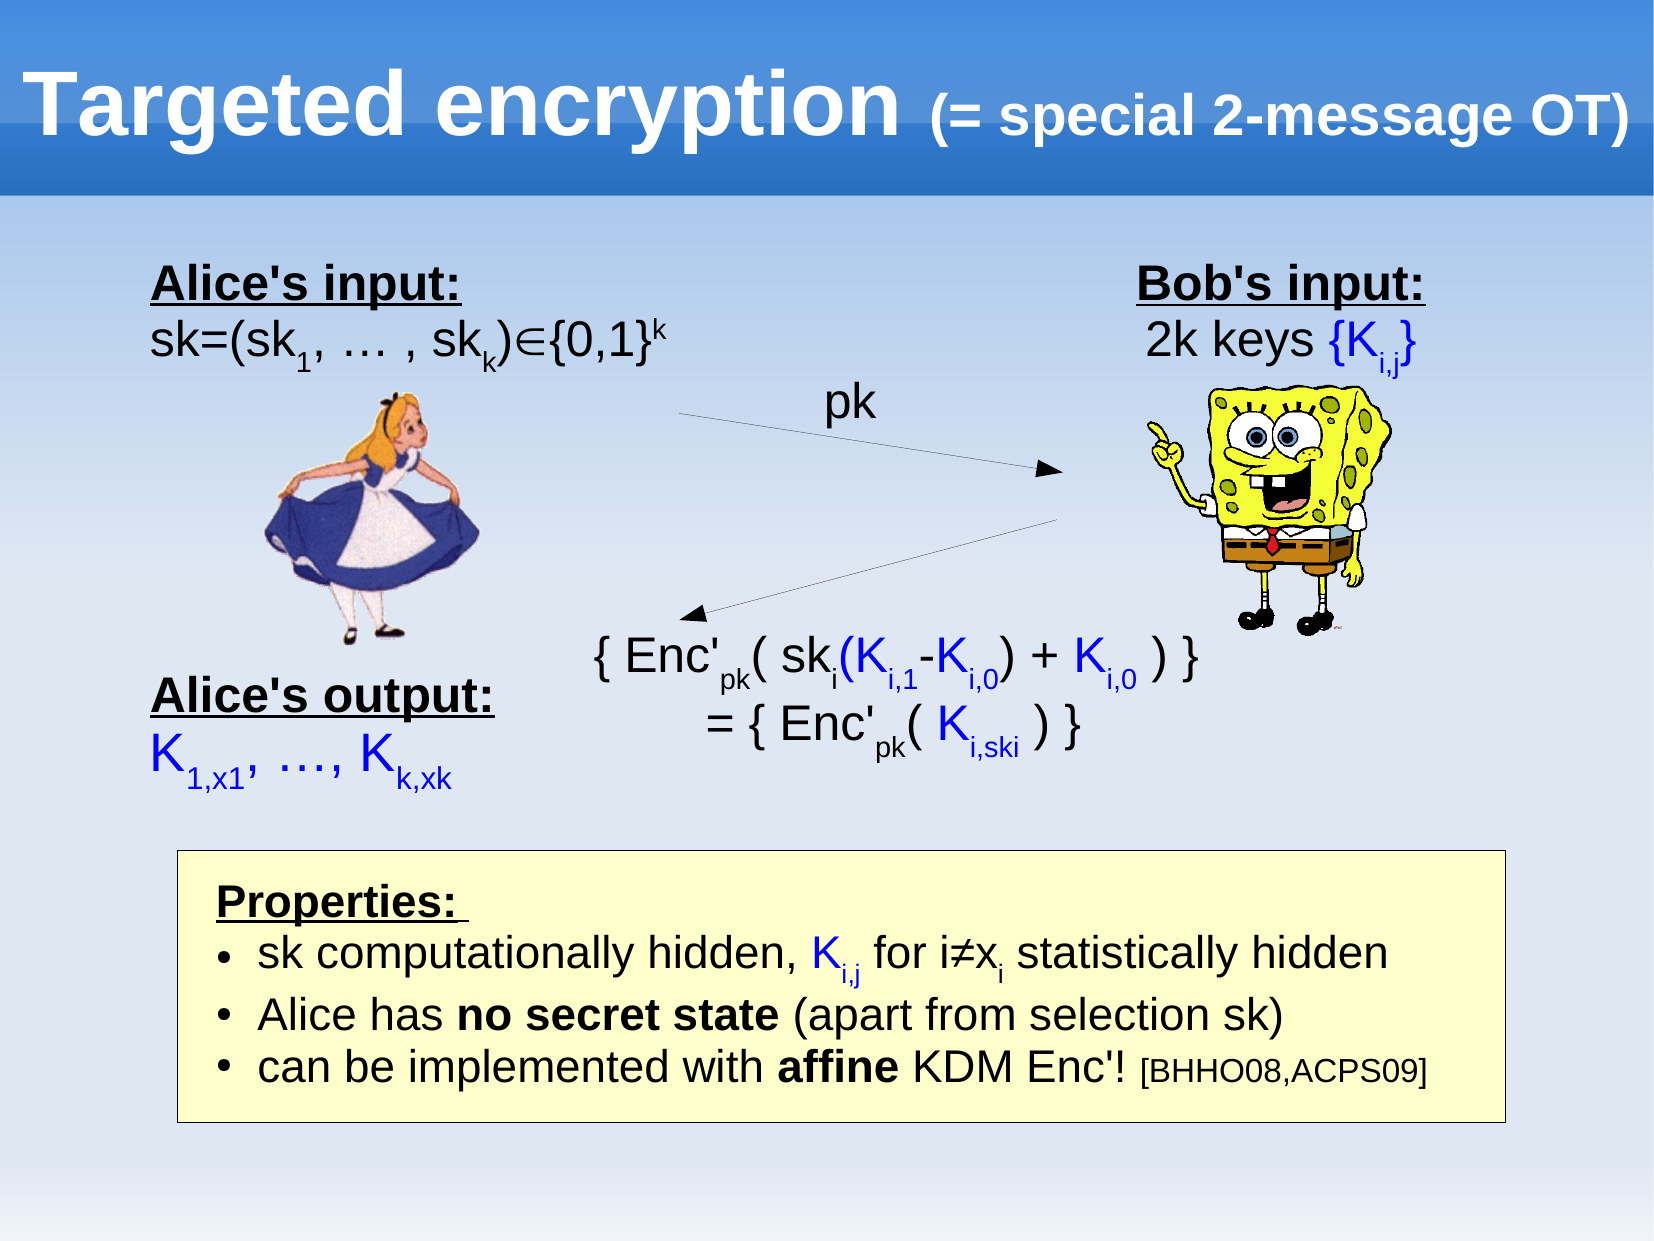

# Targeted encryption (= special 2-message OT)
Alice's input:
sk=(sk1, … , skk)Î{0,1}k
Alice's output:
K1,x1, …, Kk,xk
Bob's input:
2k keys {Ki,j}
pk
{ Enc'pk( ski(Ki,1-Ki,0) + Ki,0 ) }
 = { Enc'pk( Ki,ski ) }
Properties:
 sk computationally hidden, Ki,j for i≠xi statistically hidden
 Alice has no secret state (apart from selection sk)
 can be implemented with affine KDM Enc'! [BHHO08,ACPS09]